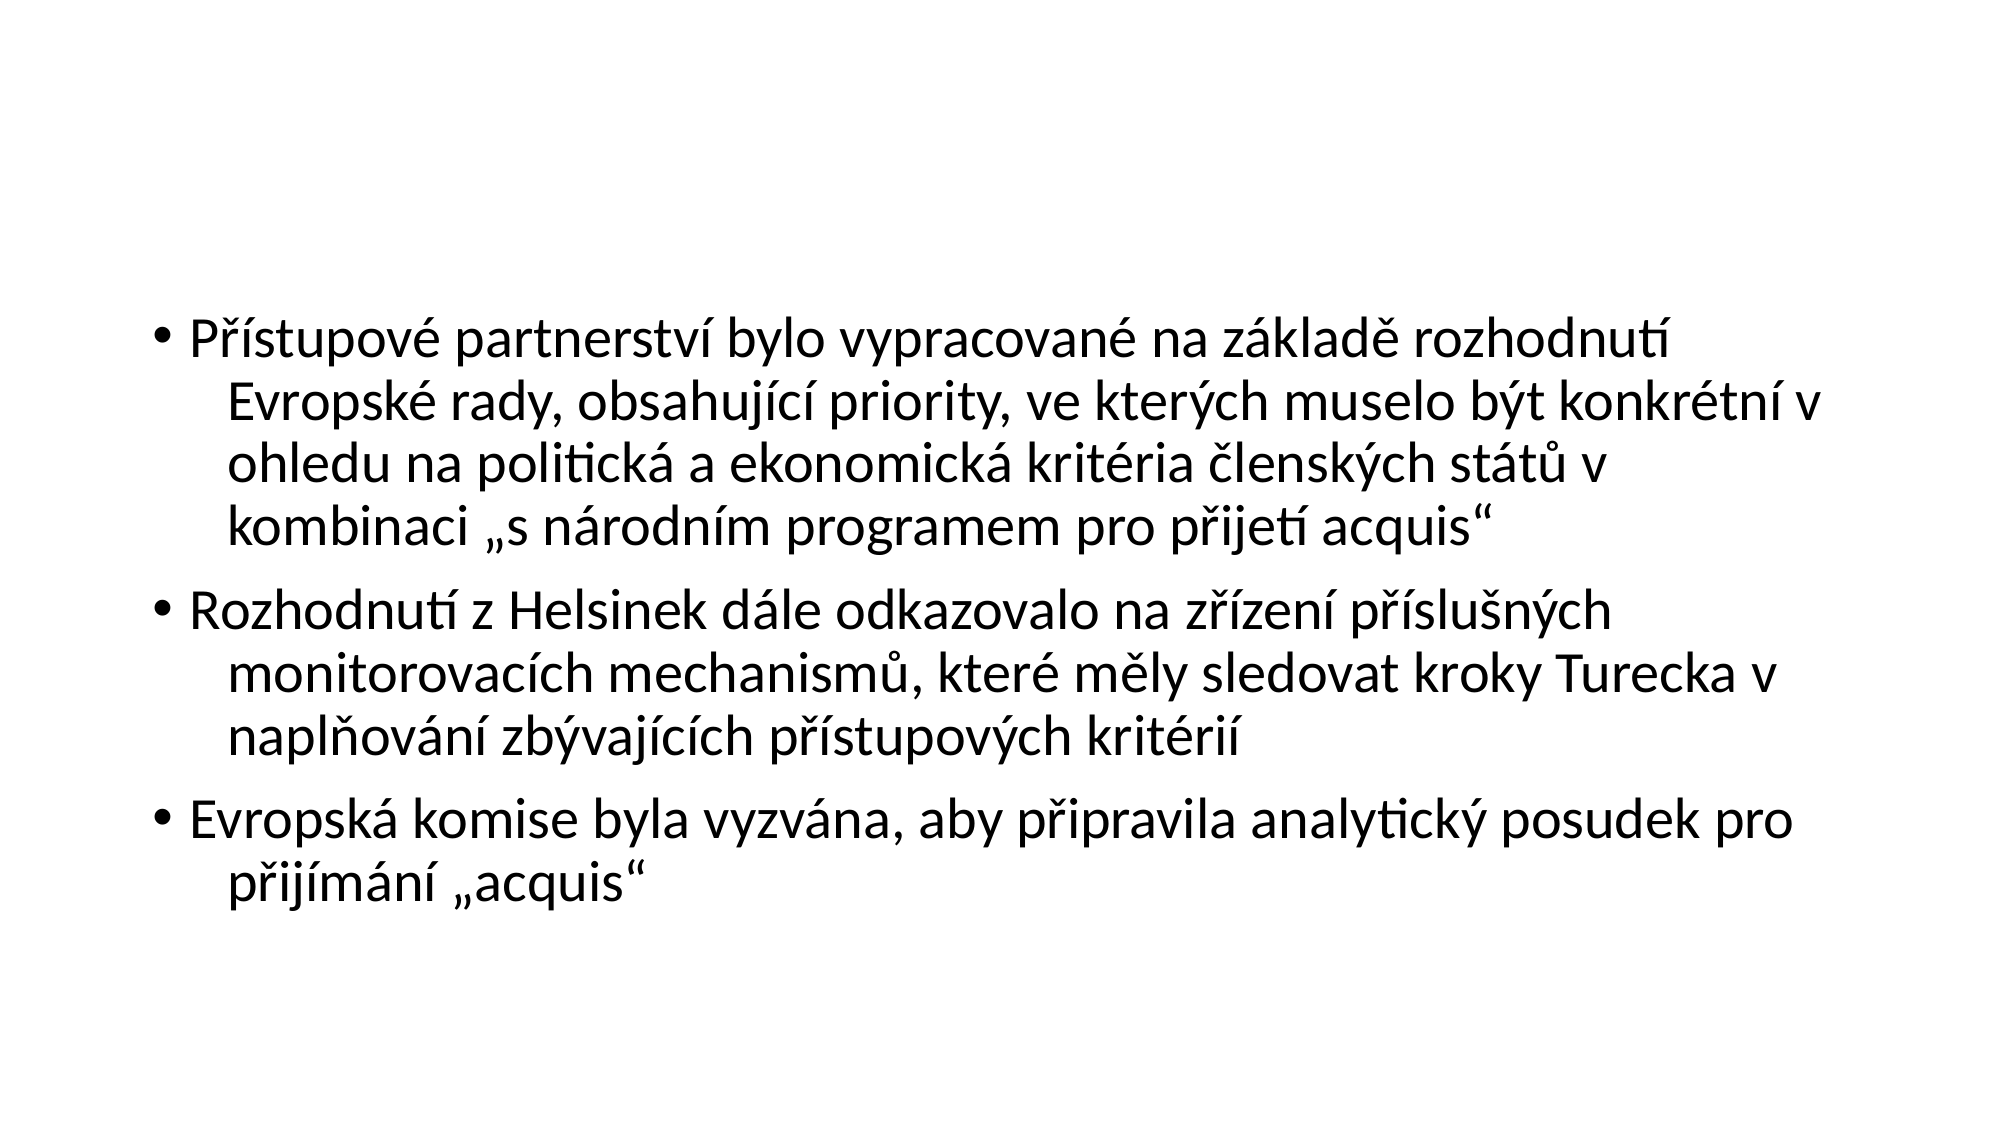

#
Přístupové partnerství bylo vypracované na základě rozhodnutí Evropské rady, obsahující priority, ve kterých muselo být konkrétní v ohledu na politická a ekonomická kritéria členských států v kombinaci „s národním programem pro přijetí acquis“
Rozhodnutí z Helsinek dále odkazovalo na zřízení příslušných monitorovacích mechanismů, které měly sledovat kroky Turecka v naplňování zbývajících přístupových kritérií
Evropská komise byla vyzvána, aby připravila analytický posudek pro přijímání „acquis“